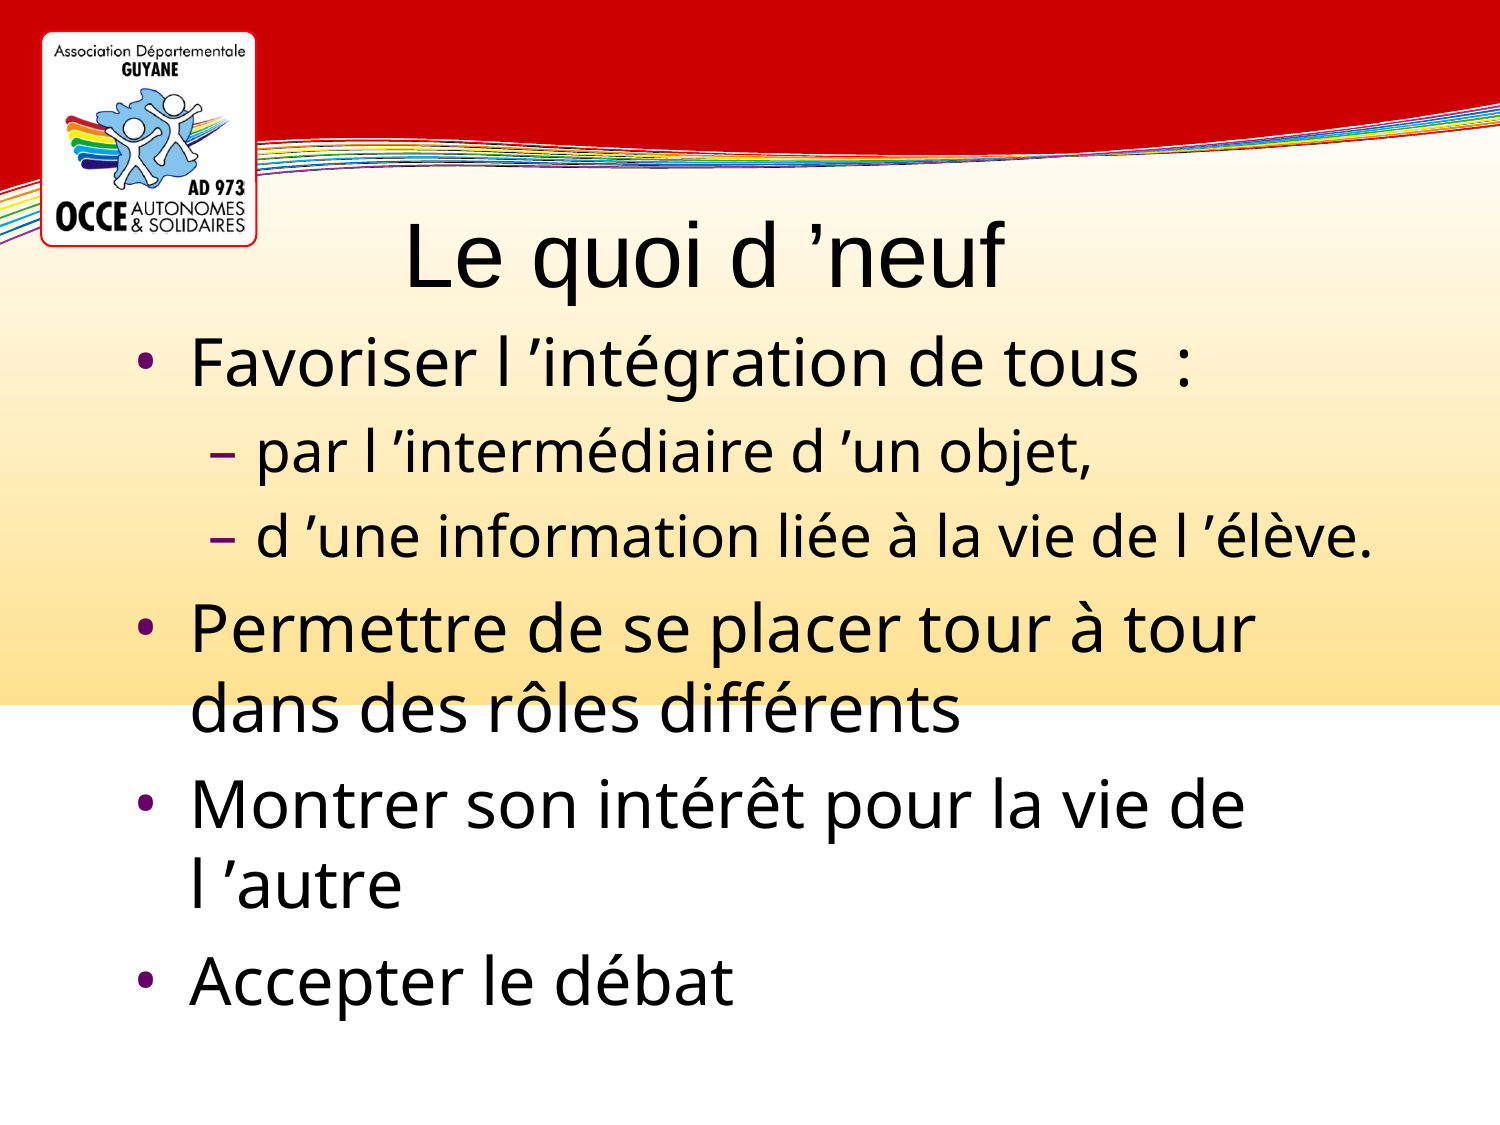

Le quoi d ’neuf
# Favoriser l ’intégration de tous :
par l ’intermédiaire d ’un objet,
d ’une information liée à la vie de l ’élève.
Permettre de se placer tour à tour dans des rôles différents
Montrer son intérêt pour la vie de l ’autre
Accepter le débat